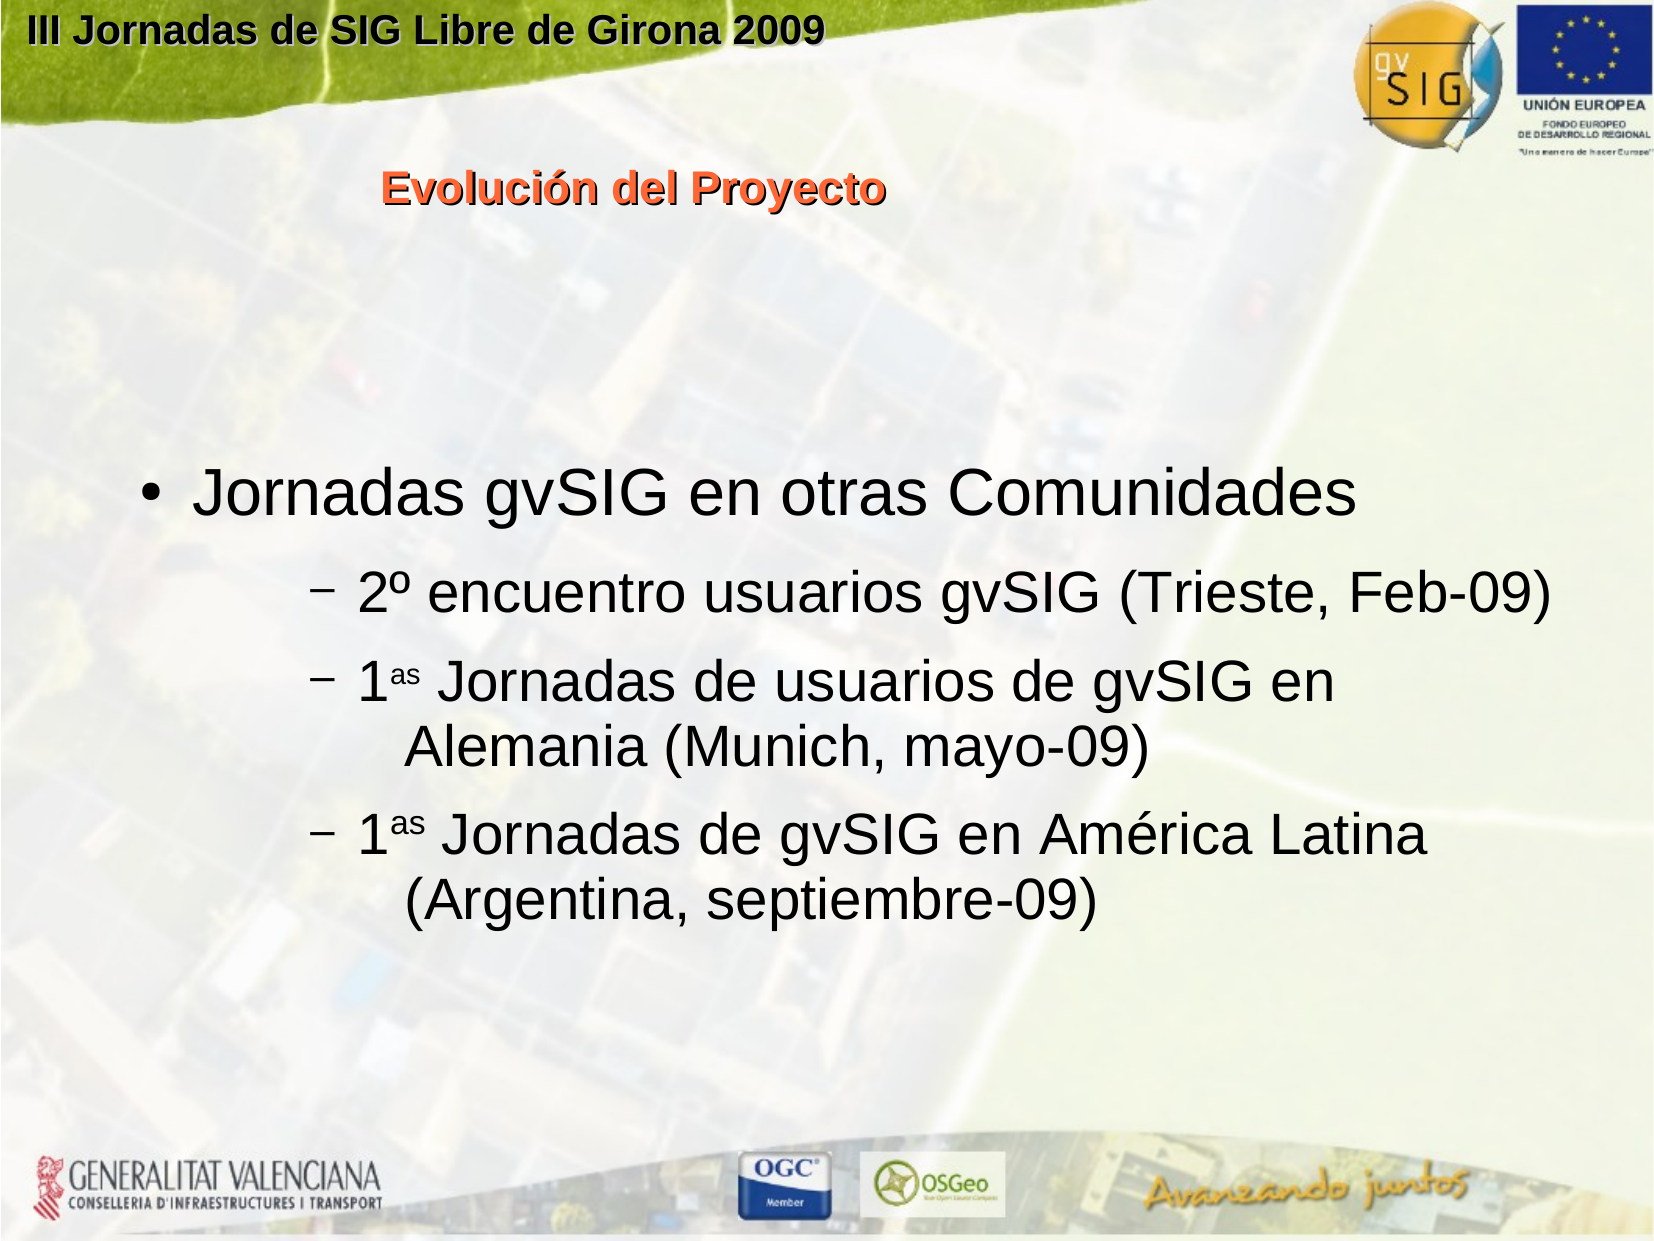

#
Evolución del Proyecto
Jornadas gvSIG en otras Comunidades
2º encuentro usuarios gvSIG (Trieste, Feb-09)
1as Jornadas de usuarios de gvSIG en Alemania (Munich, mayo-09)
1as Jornadas de gvSIG en América Latina (Argentina, septiembre-09)